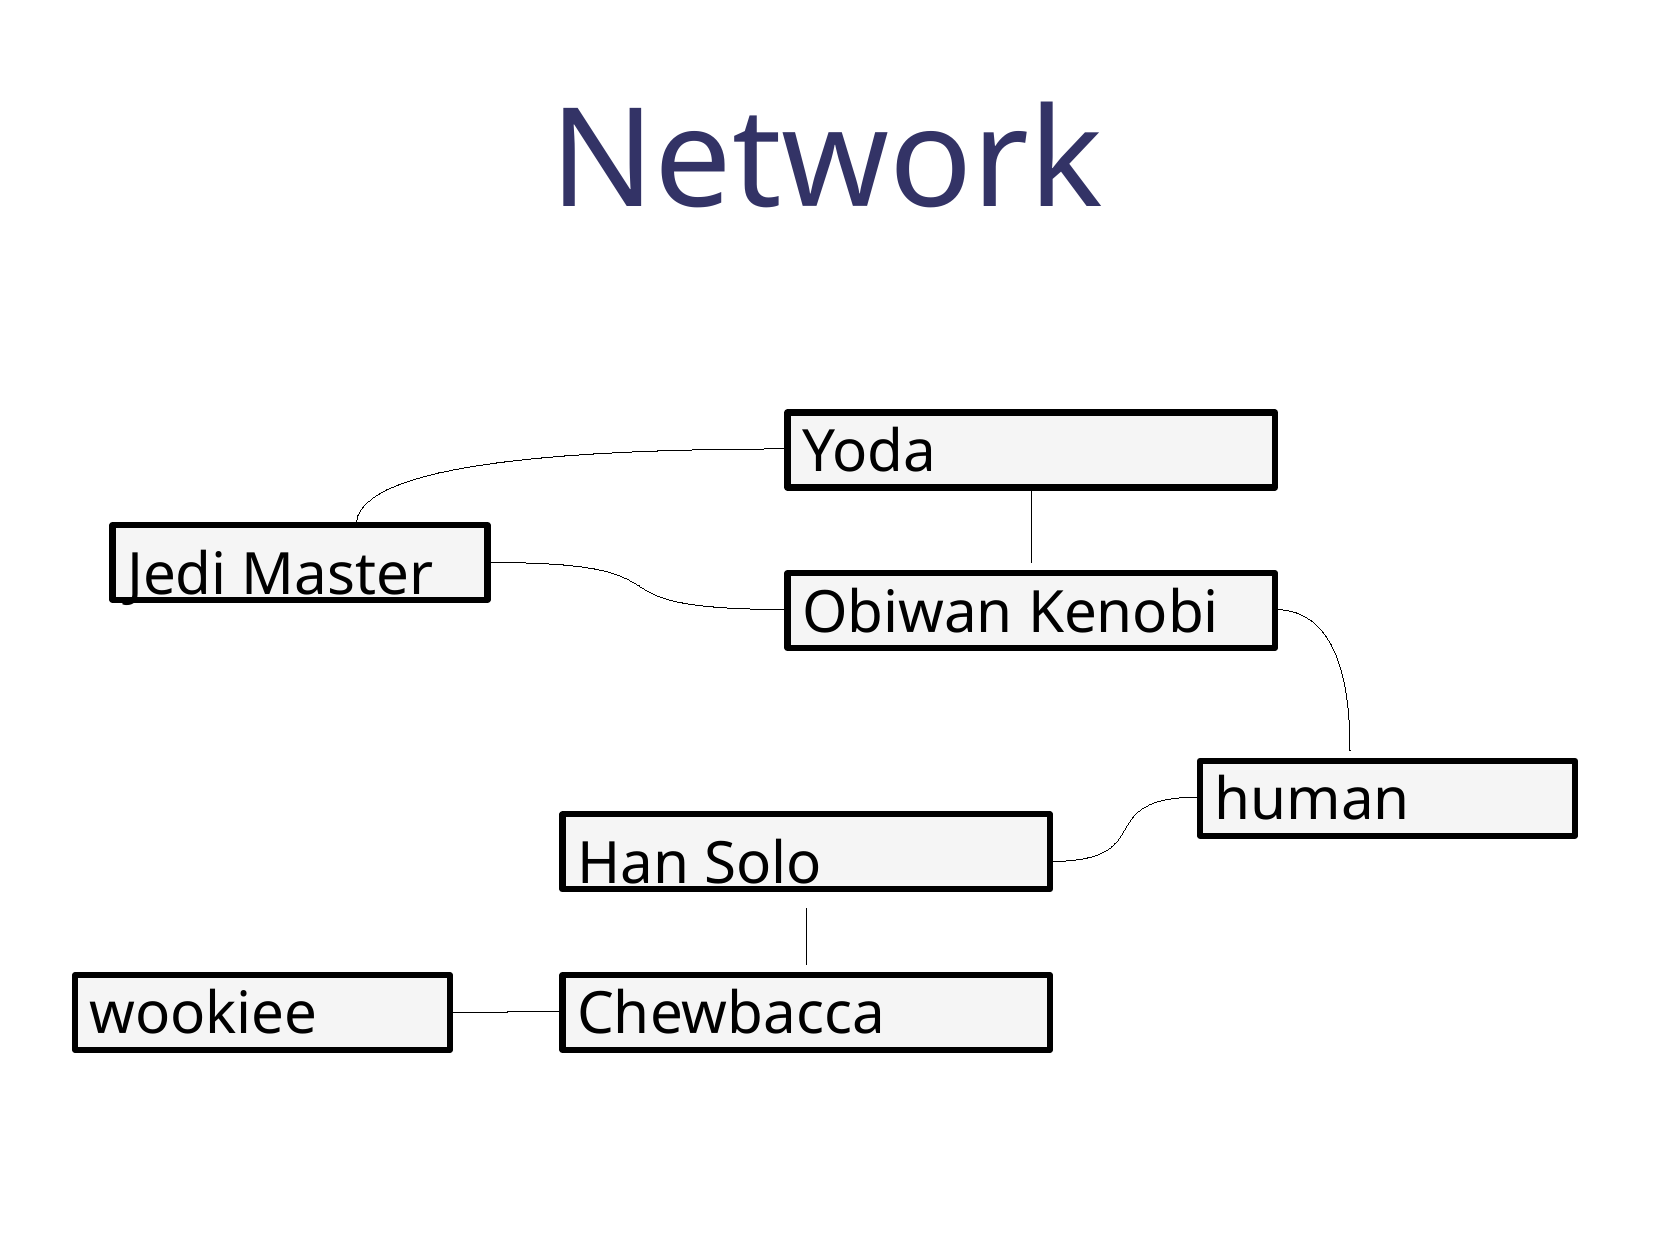

# Network
Yoda
Jedi Master
Obiwan Kenobi
human
Han Solo
wookiee
Chewbacca